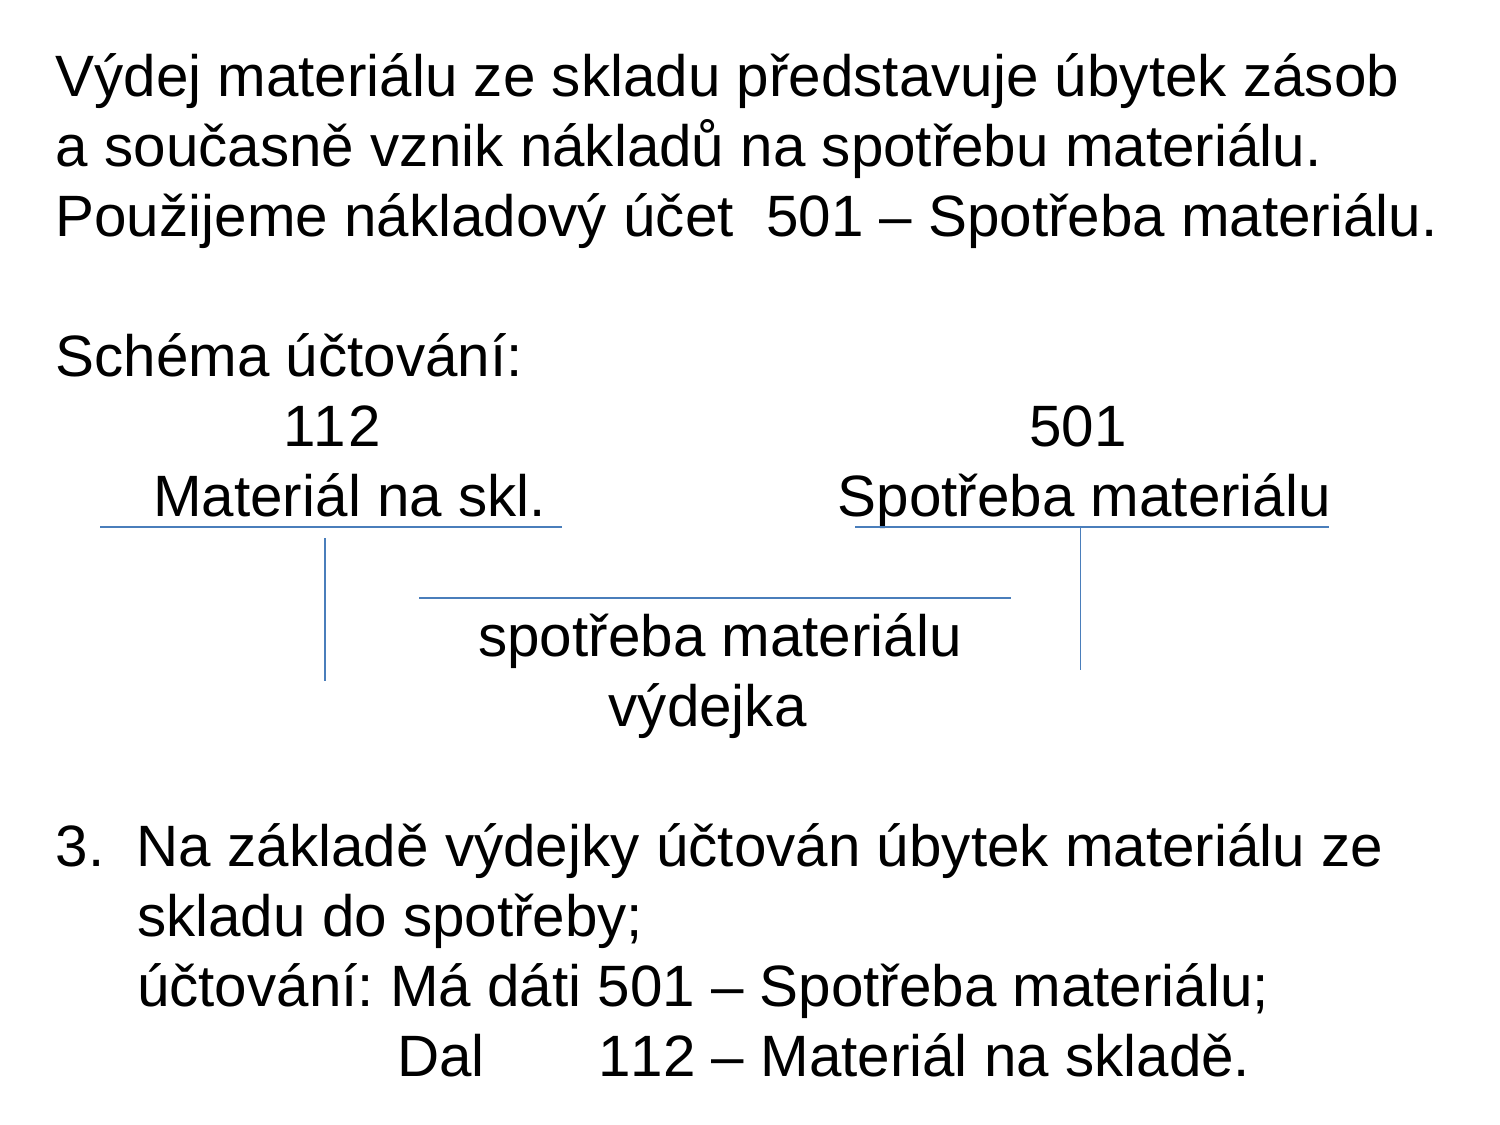

Výdej materiálu ze skladu představuje úbytek zásob
a současně vznik nákladů na spotřebu materiálu.
Použijeme nákladový účet 501 – Spotřeba materiálu.
Schéma účtování:
 112 501
 Materiál na skl. Spotřeba materiálu
 spotřeba materiálu
 výdejka
3. Na základě výdejky účtován úbytek materiálu ze
 skladu do spotřeby;
 účtování: Má dáti 501 – Spotřeba materiálu;
 Dal 112 – Materiál na skladě.